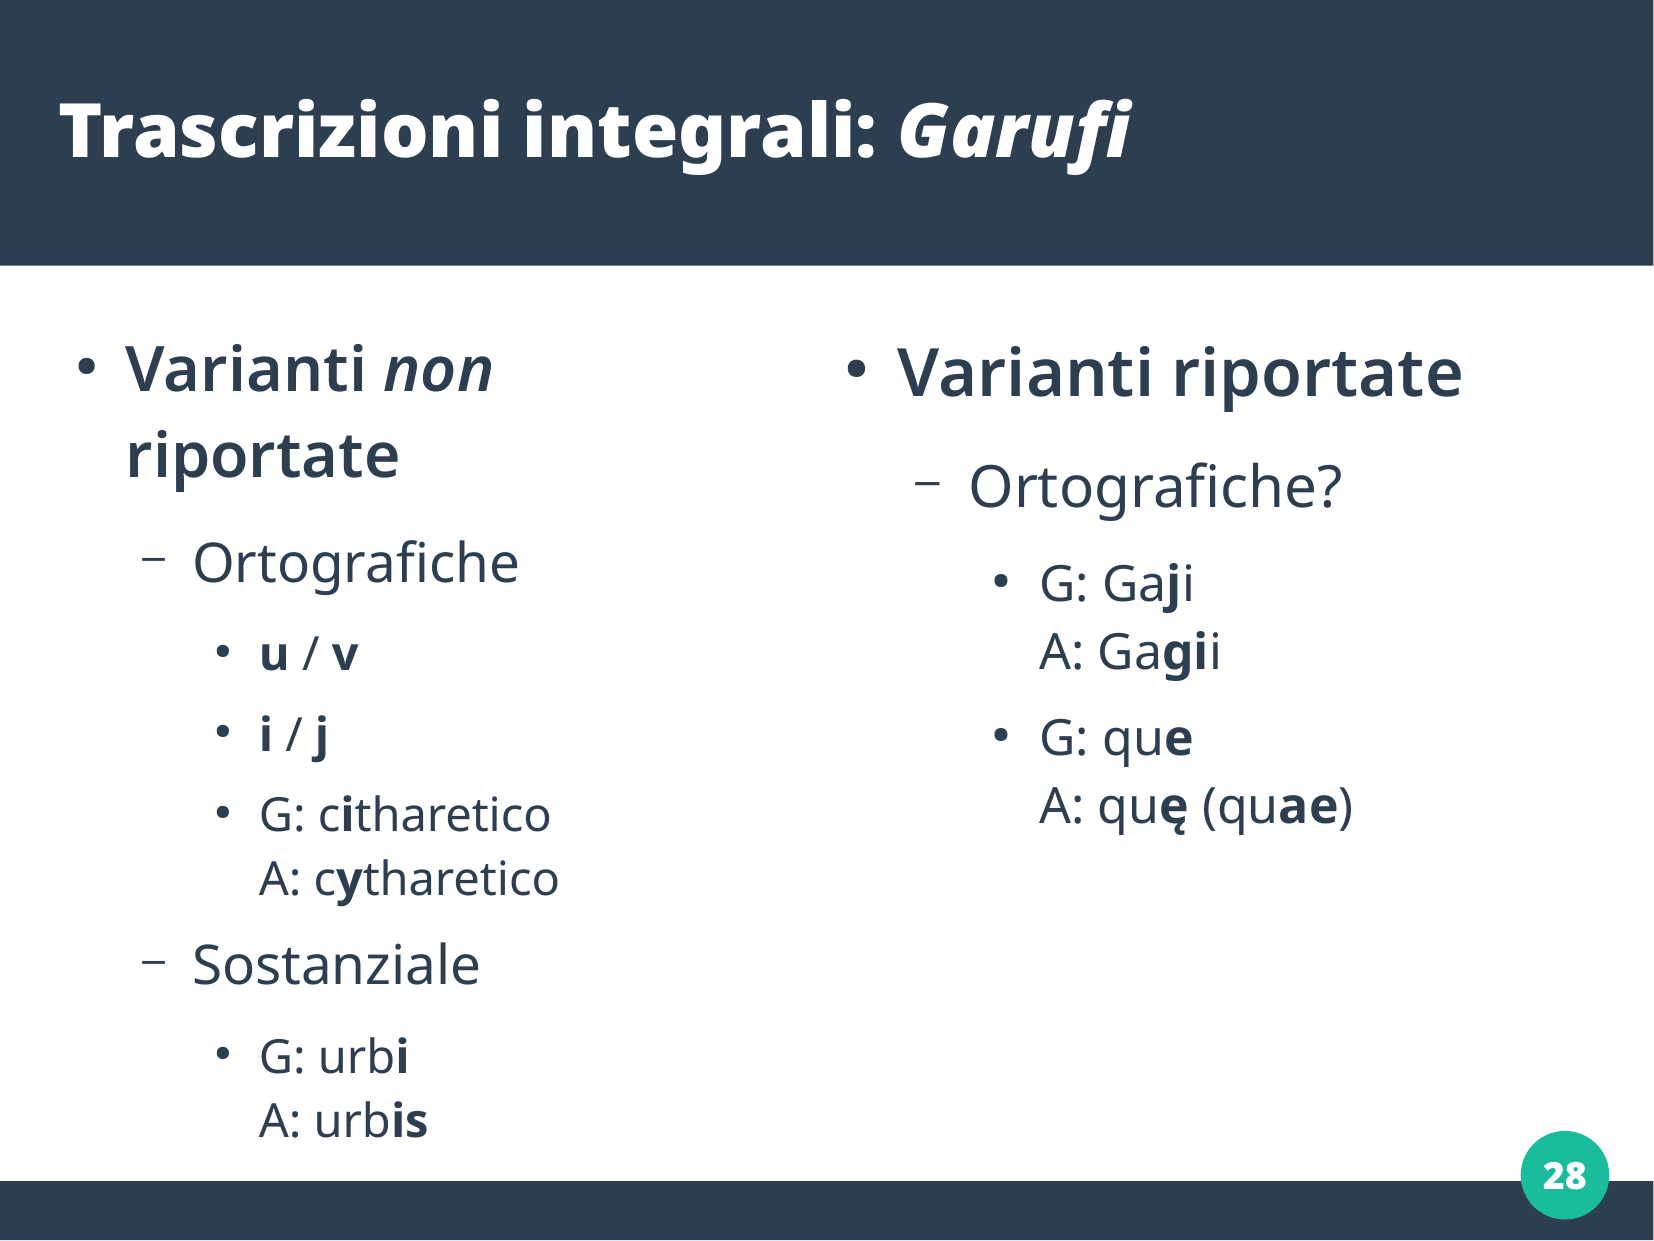

# Trascrizioni integrali: Garufi
Varianti non riportate
Ortografiche
u / v
i / j
G: citharetico
A: cytharetico
Sostanziale
G: urbi
A: urbis
Varianti riportate
Ortografiche?
G: Gaji
A: Gagii
G: que
A: quę (quae)
28